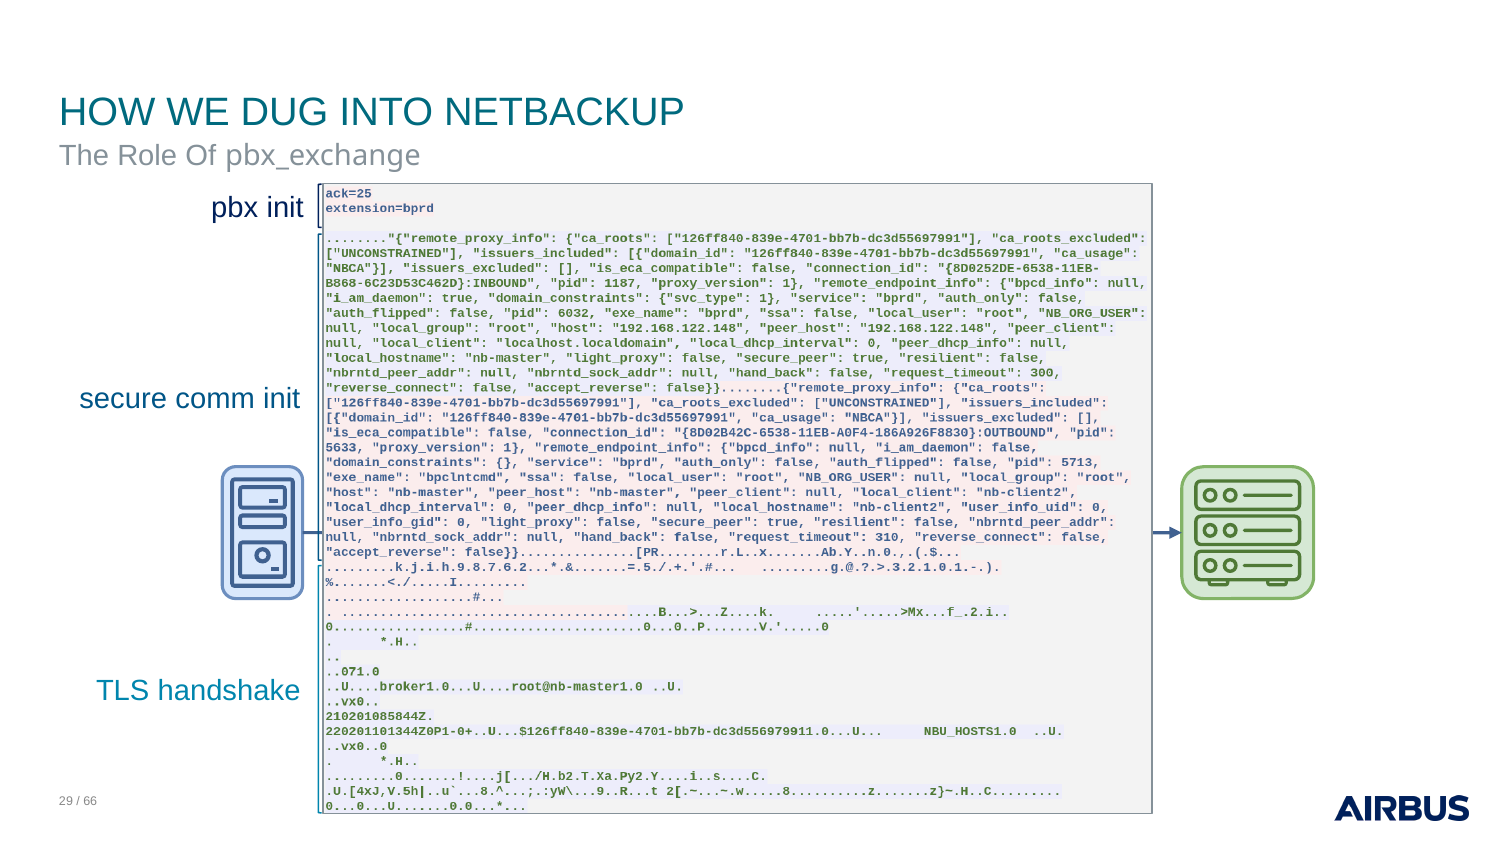

# HOW WE DUG INTO NETBACKUP The Role Of pbx_exchange
pbx init
secure comm init
TLS handshake
pbx_exchange